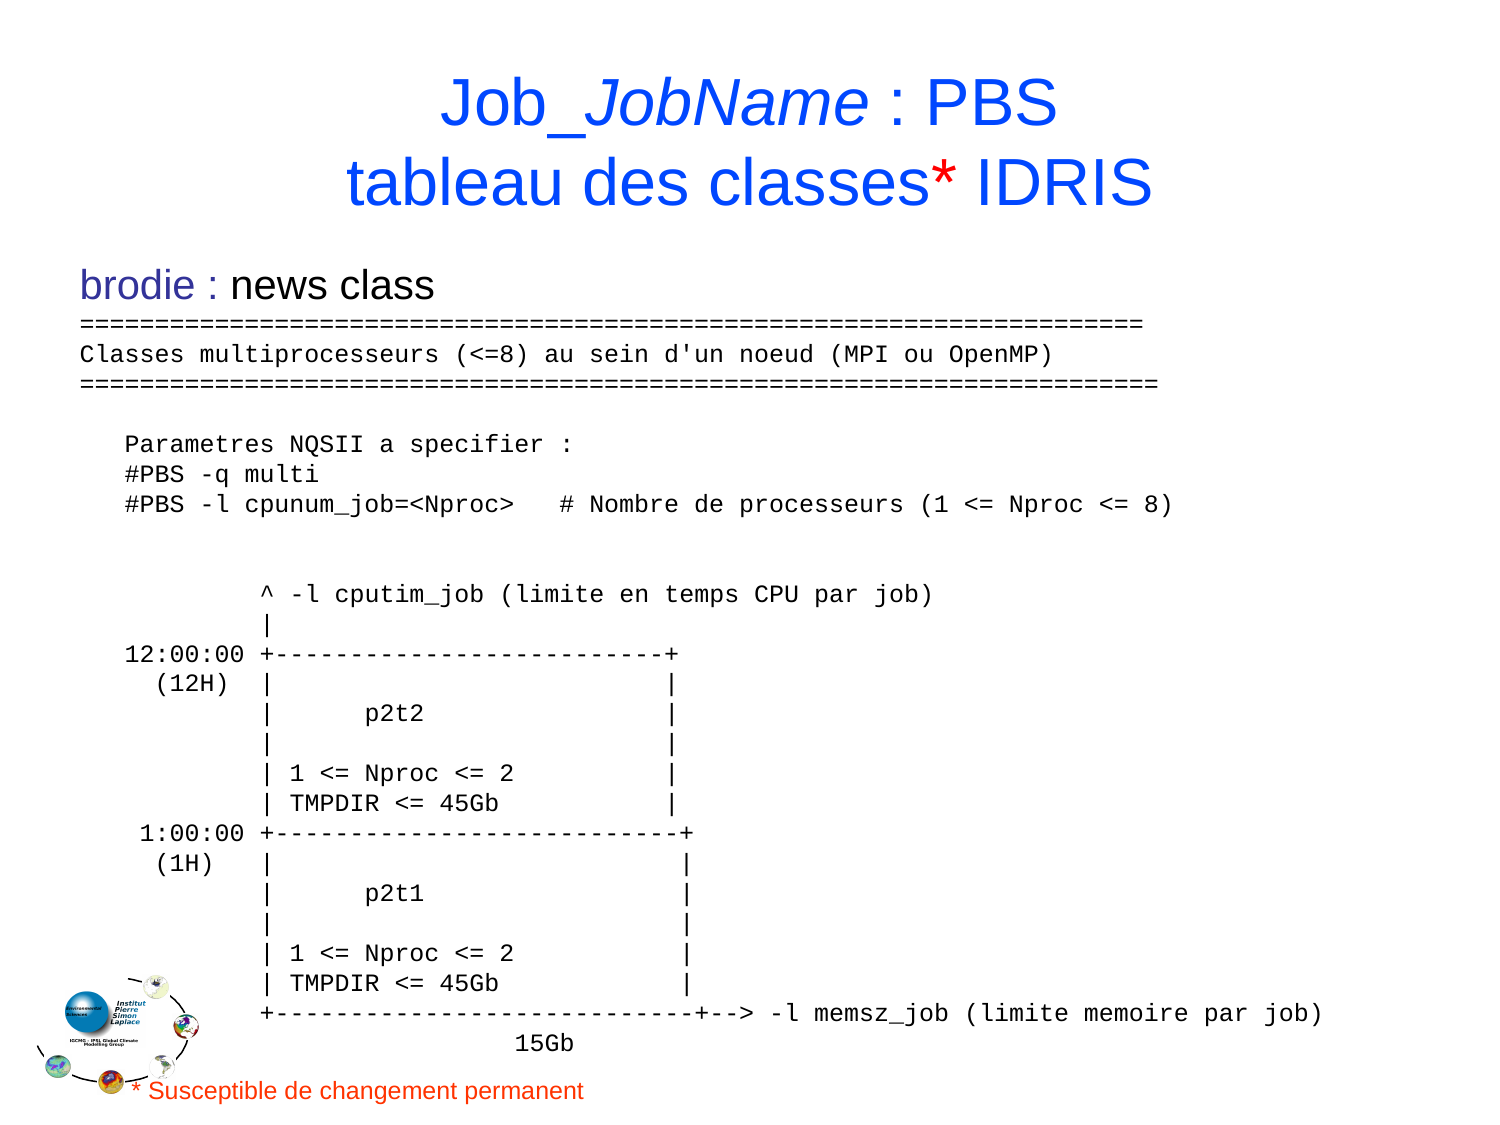

# Job_JobName : PBS tableau des classes* IDRIS
brodie : news class =======================================================================
Classes multiprocesseurs (<=8) au sein d'un noeud (MPI ou OpenMP)
========================================================================
 Parametres NQSII a specifier :
 #PBS -q multi
 #PBS -l cpunum_job=<Nproc> # Nombre de processeurs (1 <= Nproc <= 8)
 ^ -l cputim_job (limite en temps CPU par job)
 |
 12:00:00 +--------------------------+
 (12H) | |
 | p2t2 |
 | |
 | 1 <= Nproc <= 2 |
 | TMPDIR <= 45Gb |
 1:00:00 +---------------------------+
 (1H) | |
 | p2t1 |
 | |
 | 1 <= Nproc <= 2 |
 | TMPDIR <= 45Gb |
 +----------------------------+--> -l memsz_job (limite memoire par job)
 15Gb
* Susceptible de changement permanent